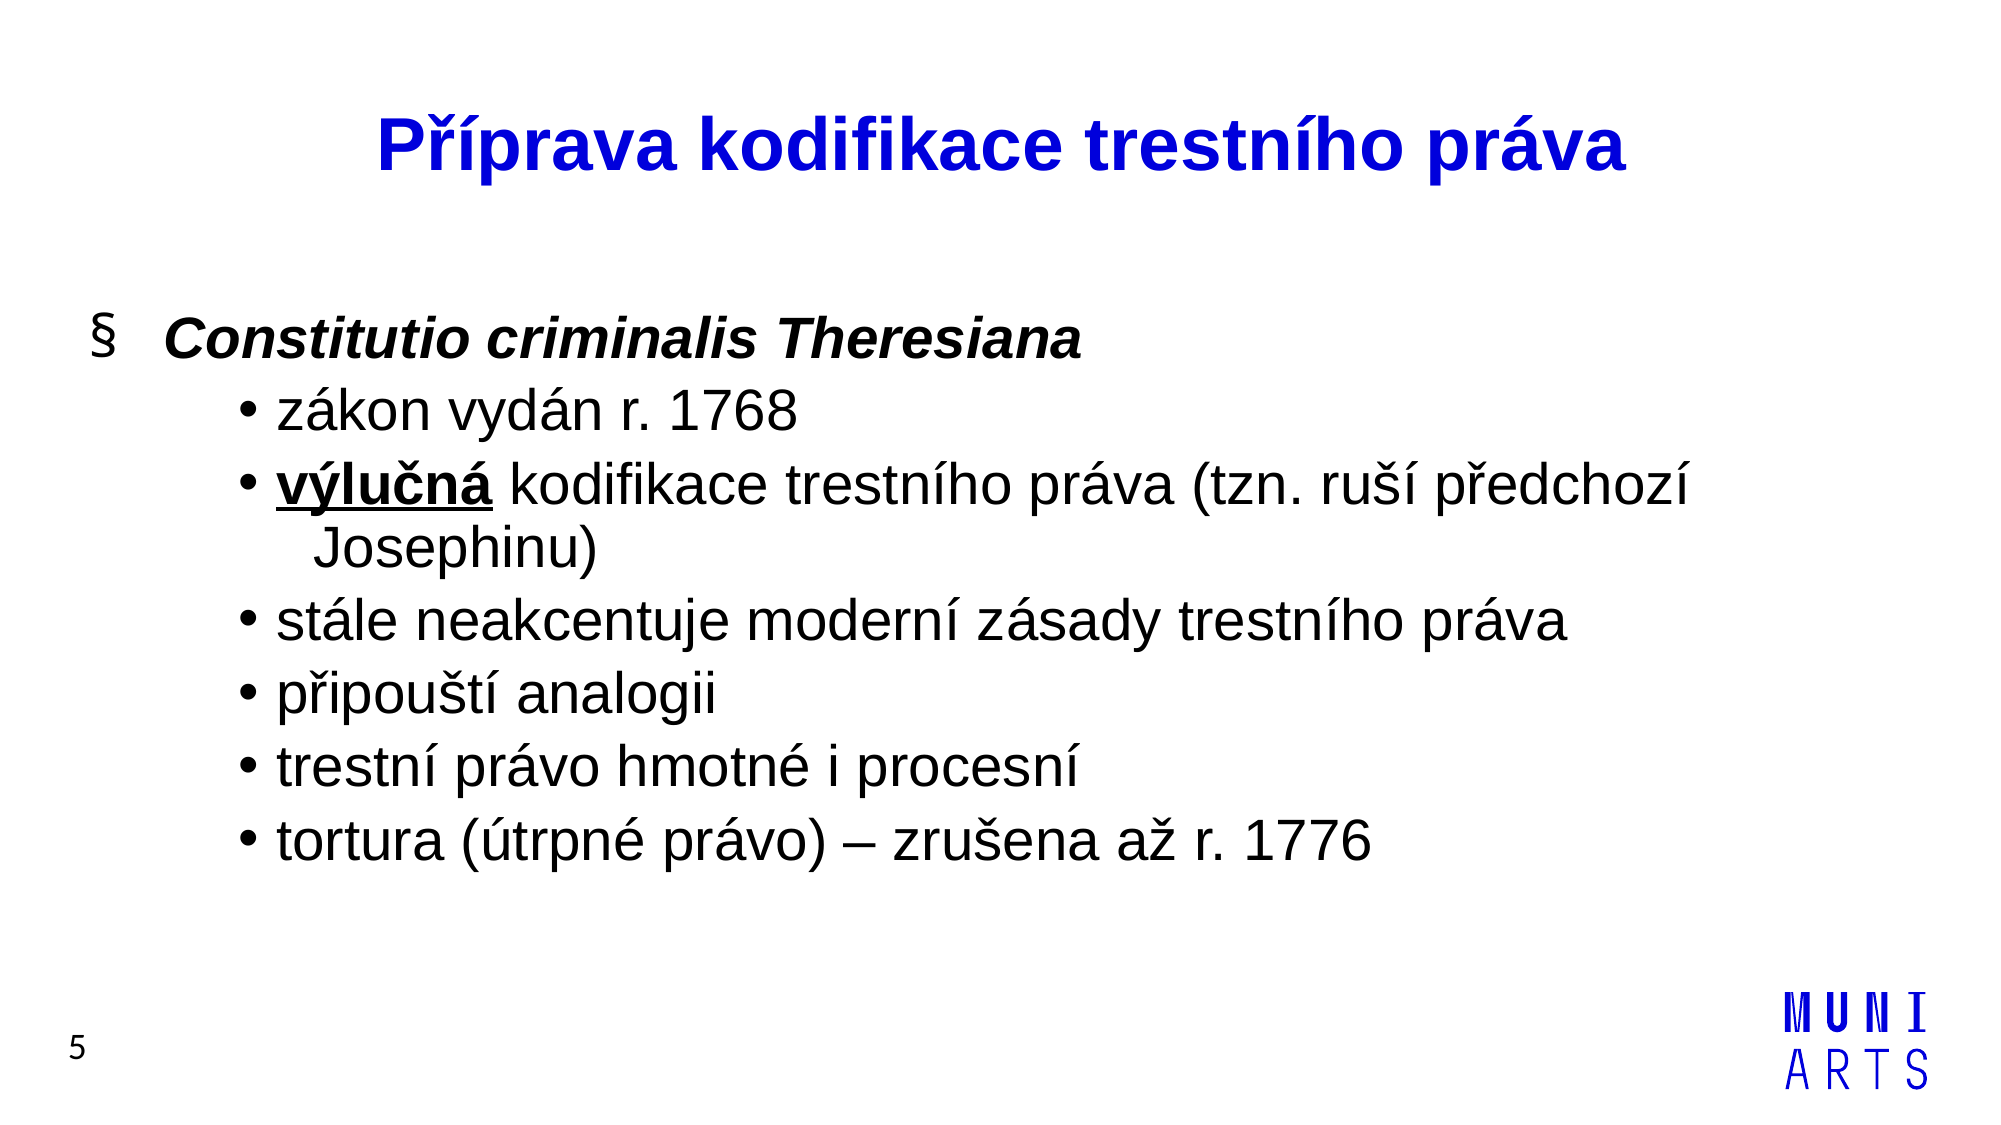

# Příprava kodifikace trestního práva
Constitutio criminalis Theresiana
zákon vydán r. 1768
výlučná kodifikace trestního práva (tzn. ruší předchozí Josephinu)
stále neakcentuje moderní zásady trestního práva
připouští analogii
trestní právo hmotné i procesní
tortura (útrpné právo) – zrušena až r. 1776